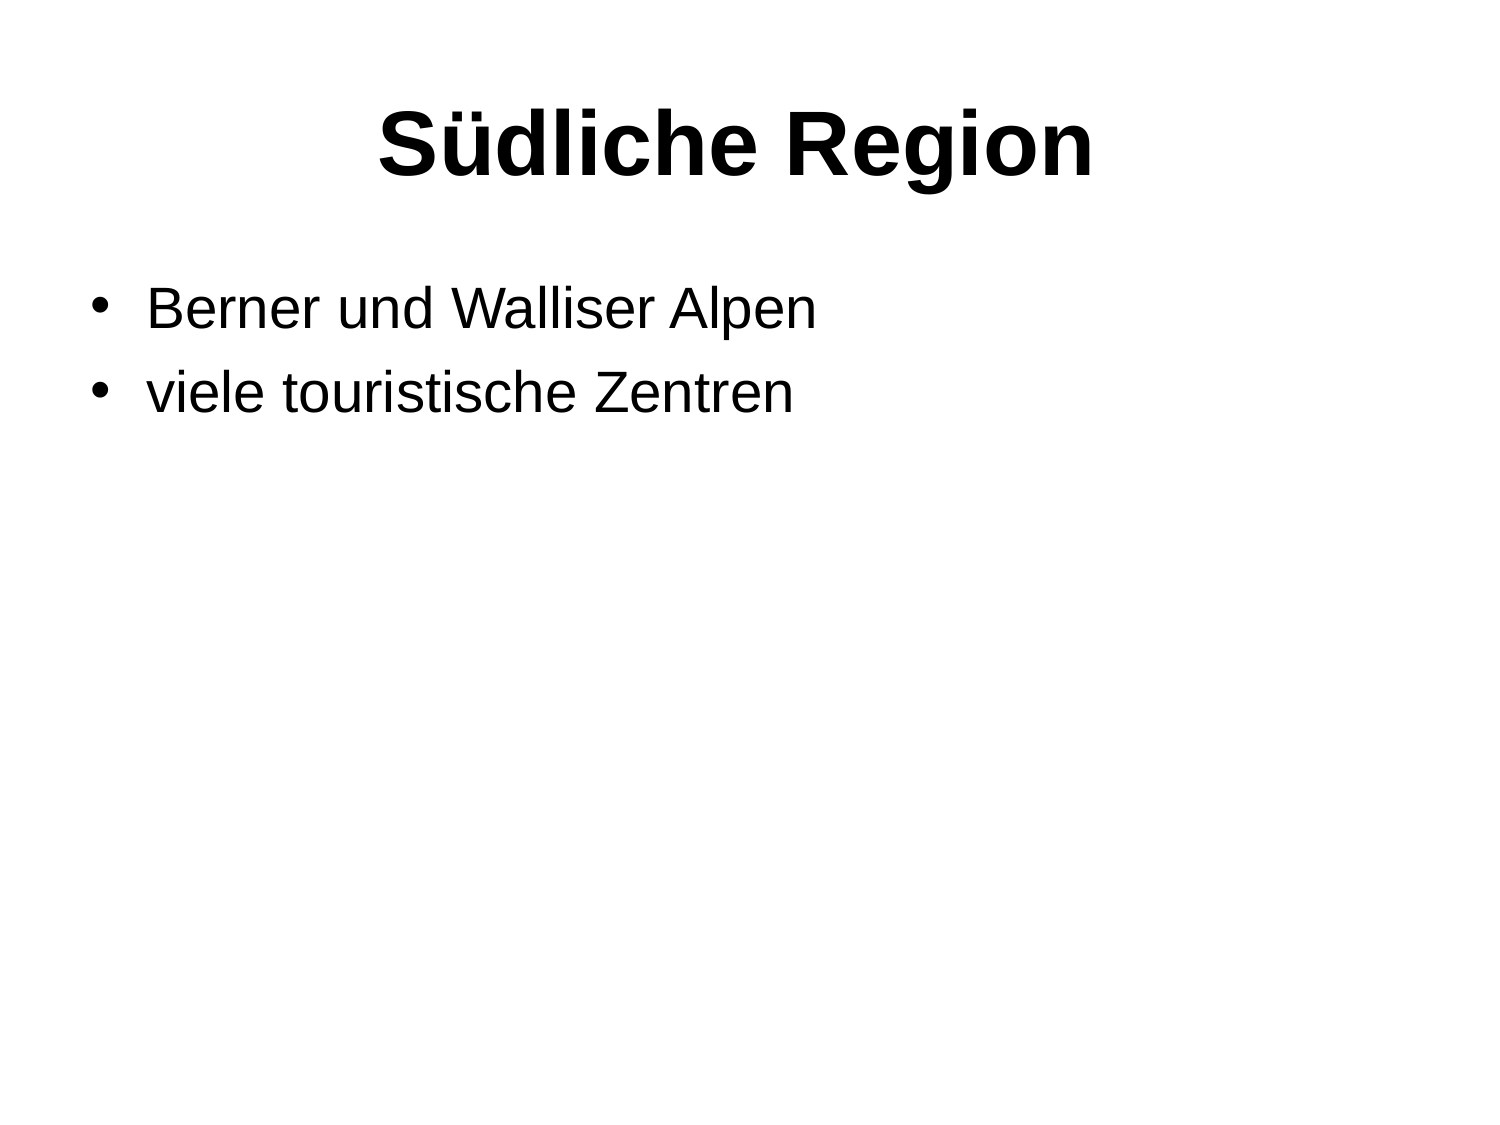

# Südliche Region
Berner und Walliser Alpen
viele touristische Zentren